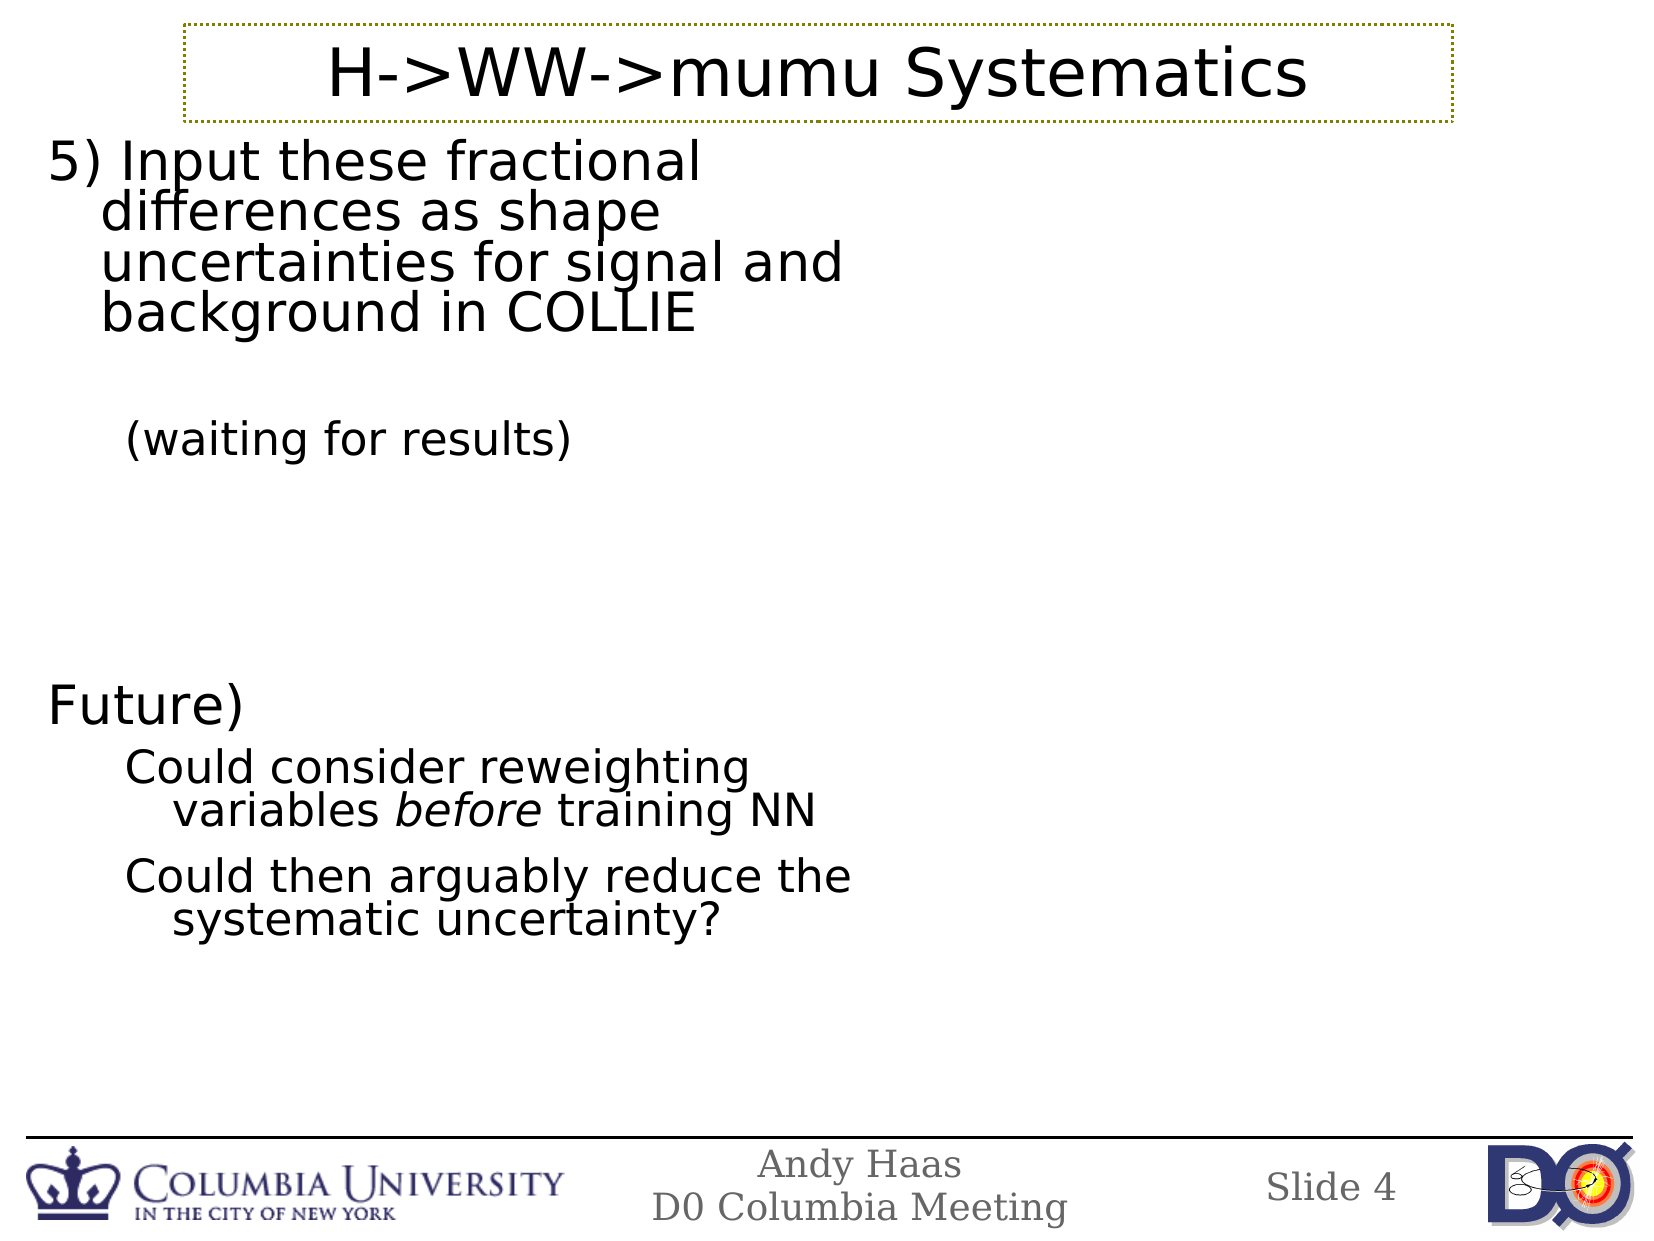

# H->WW->mumu Systematics
5) Input these fractional differences as shape uncertainties for signal and background in COLLIE
(waiting for results)
Future)
Could consider reweighting variables before training NN
Could then arguably reduce the systematic uncertainty?